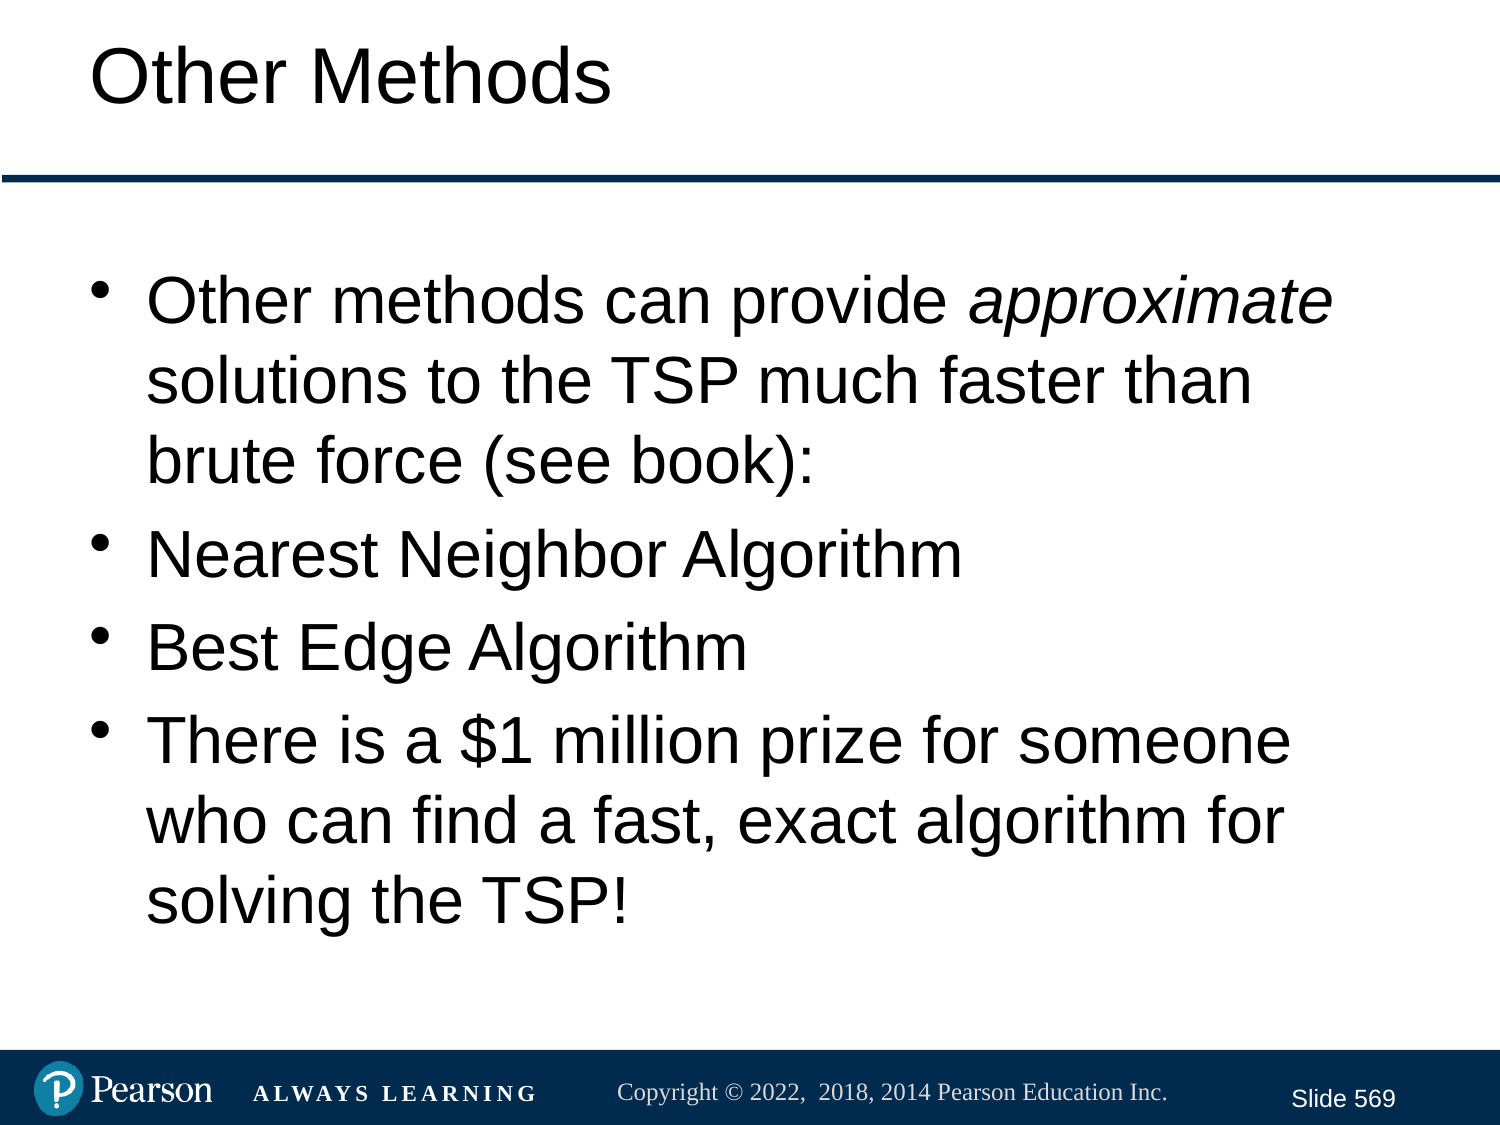

Other Methods
Other methods can provide approximate solutions to the TSP much faster than brute force (see book):
Nearest Neighbor Algorithm
Best Edge Algorithm
There is a $1 million prize for someone who can find a fast, exact algorithm for solving the TSP!